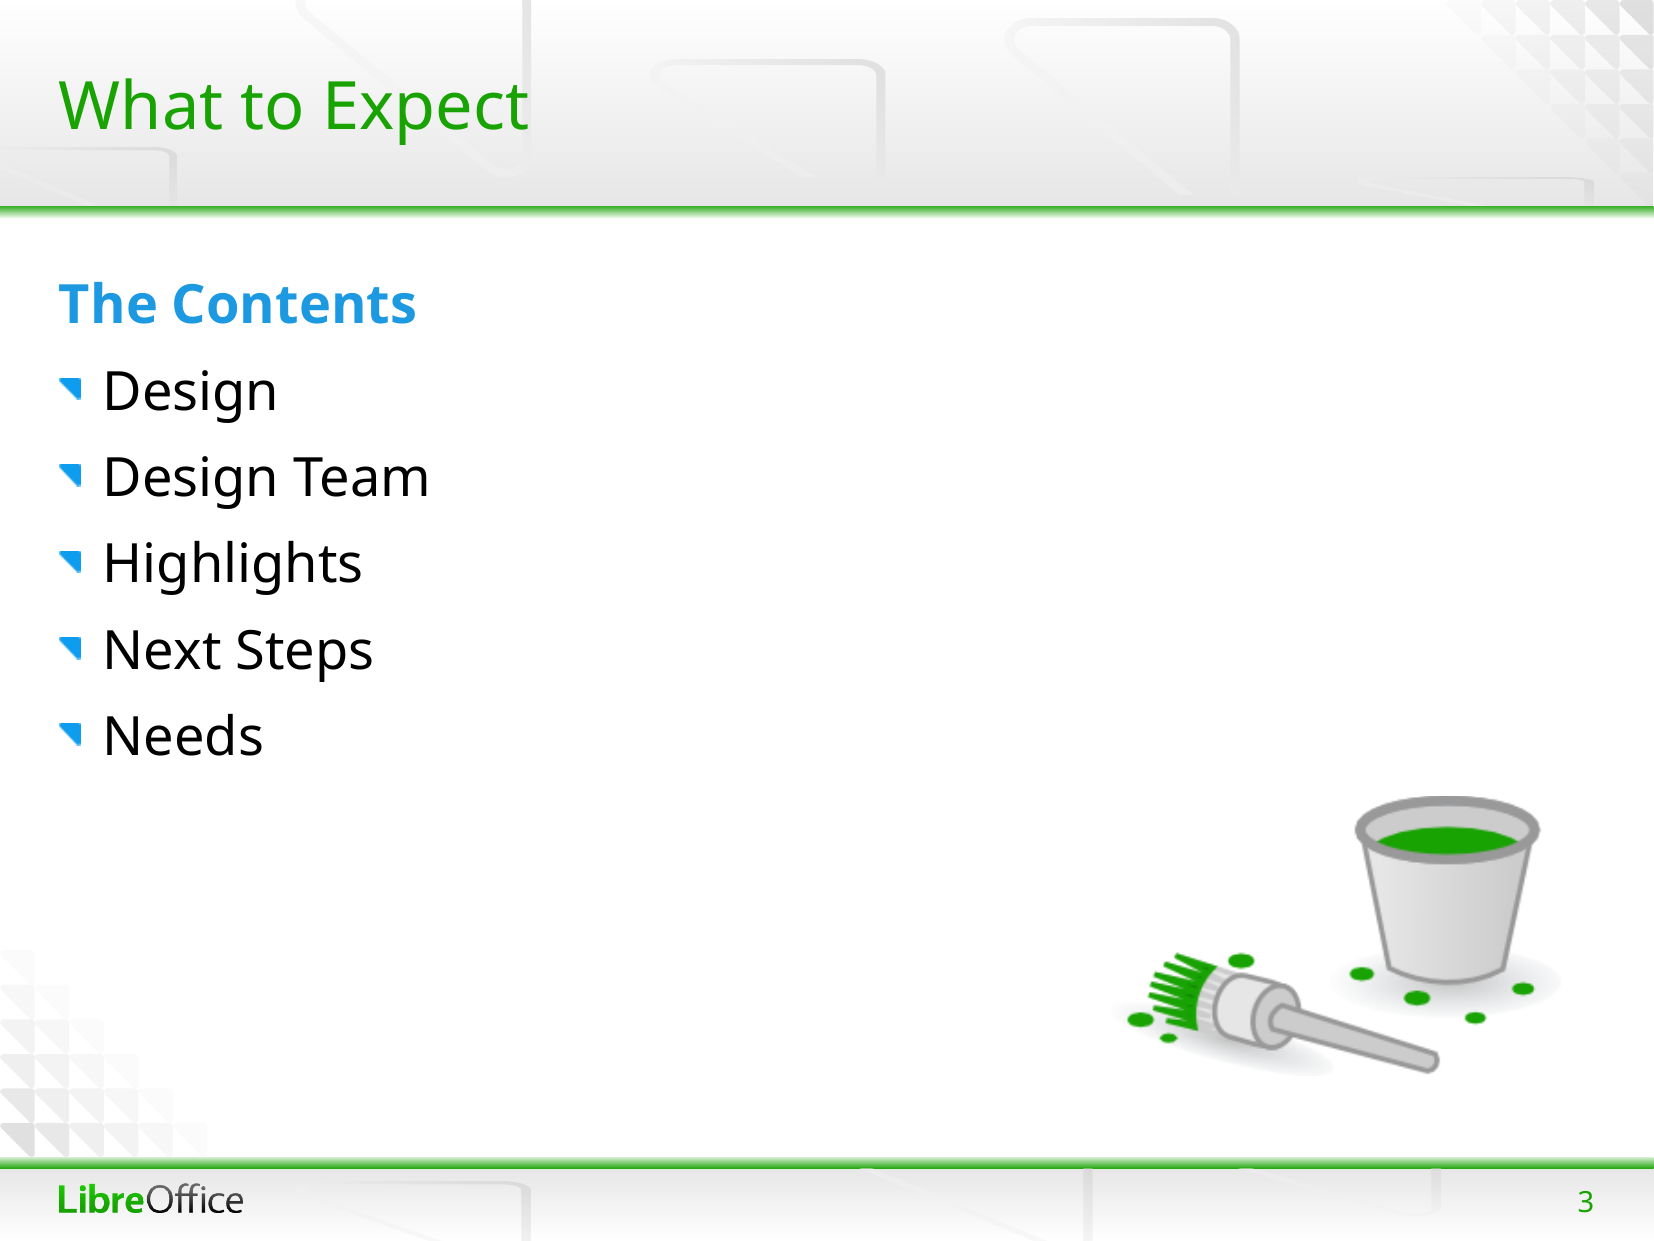

# What to Expect
The Contents
Design
Design Team
Highlights
Next Steps
Needs
3